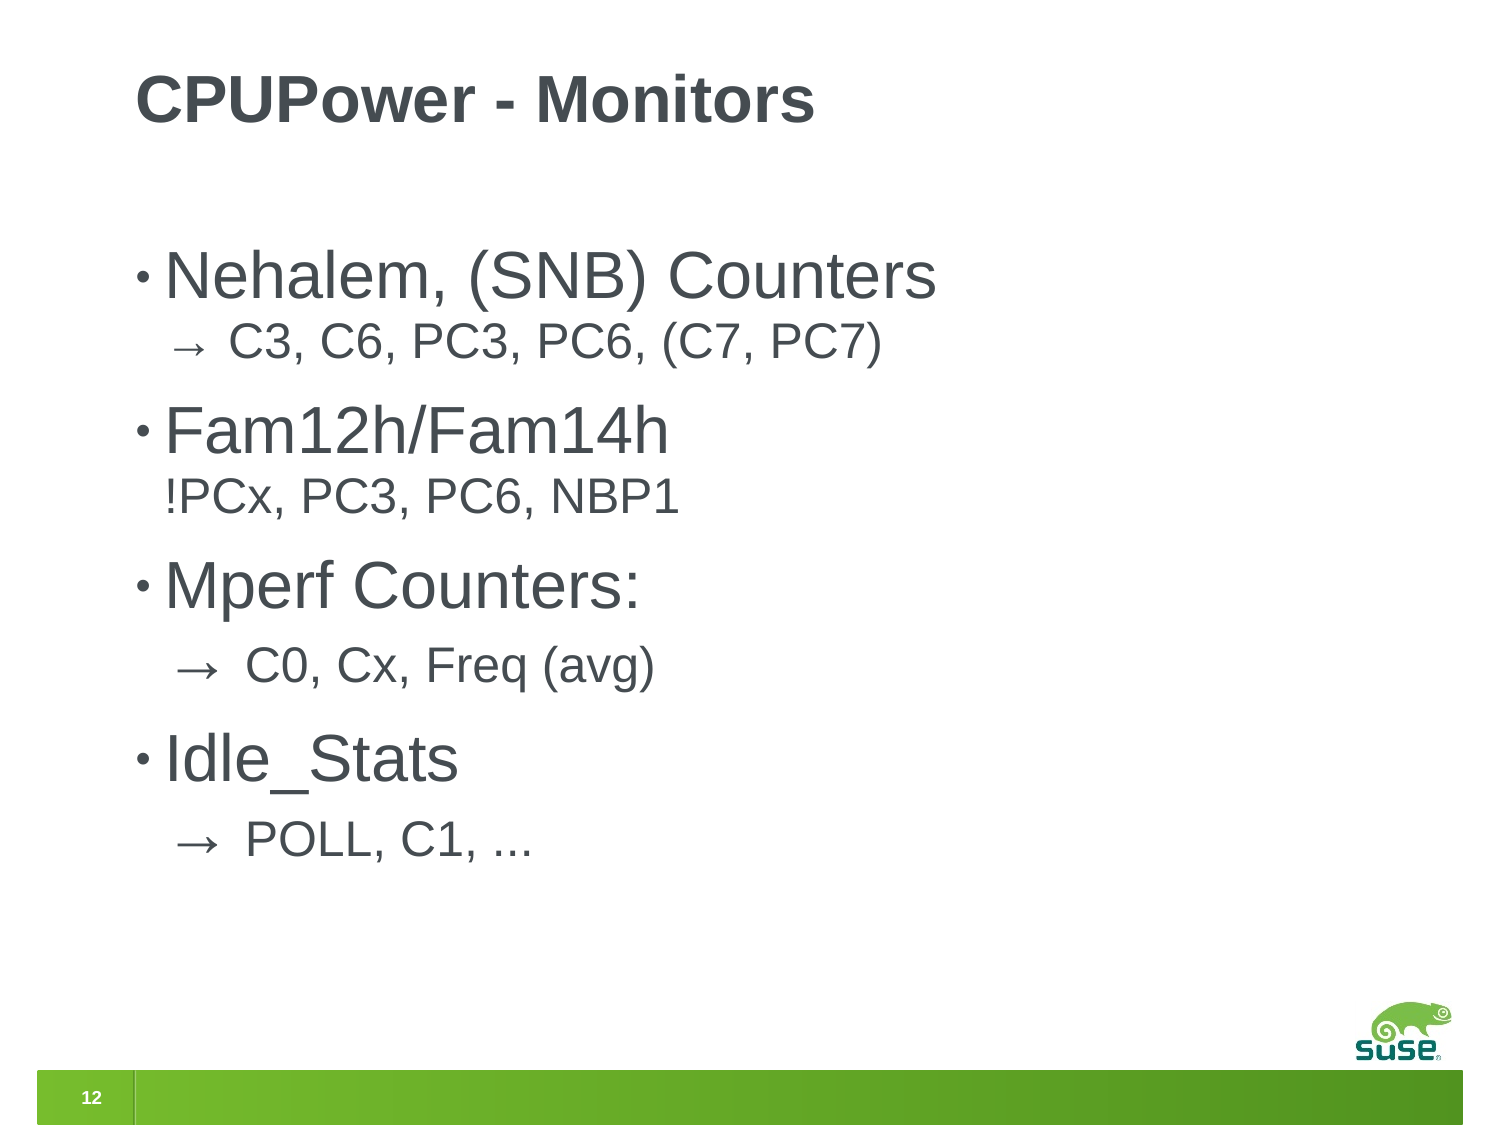

# CPUPower - Monitors
Nehalem, (SNB) Counters
→ C3, C6, PC3, PC6, (C7, PC7)
Fam12h/Fam14h
!PCx, PC3, PC6, NBP1
Mperf Counters:
→ C0, Cx, Freq (avg)
Idle_Stats
→ POLL, C1, ...